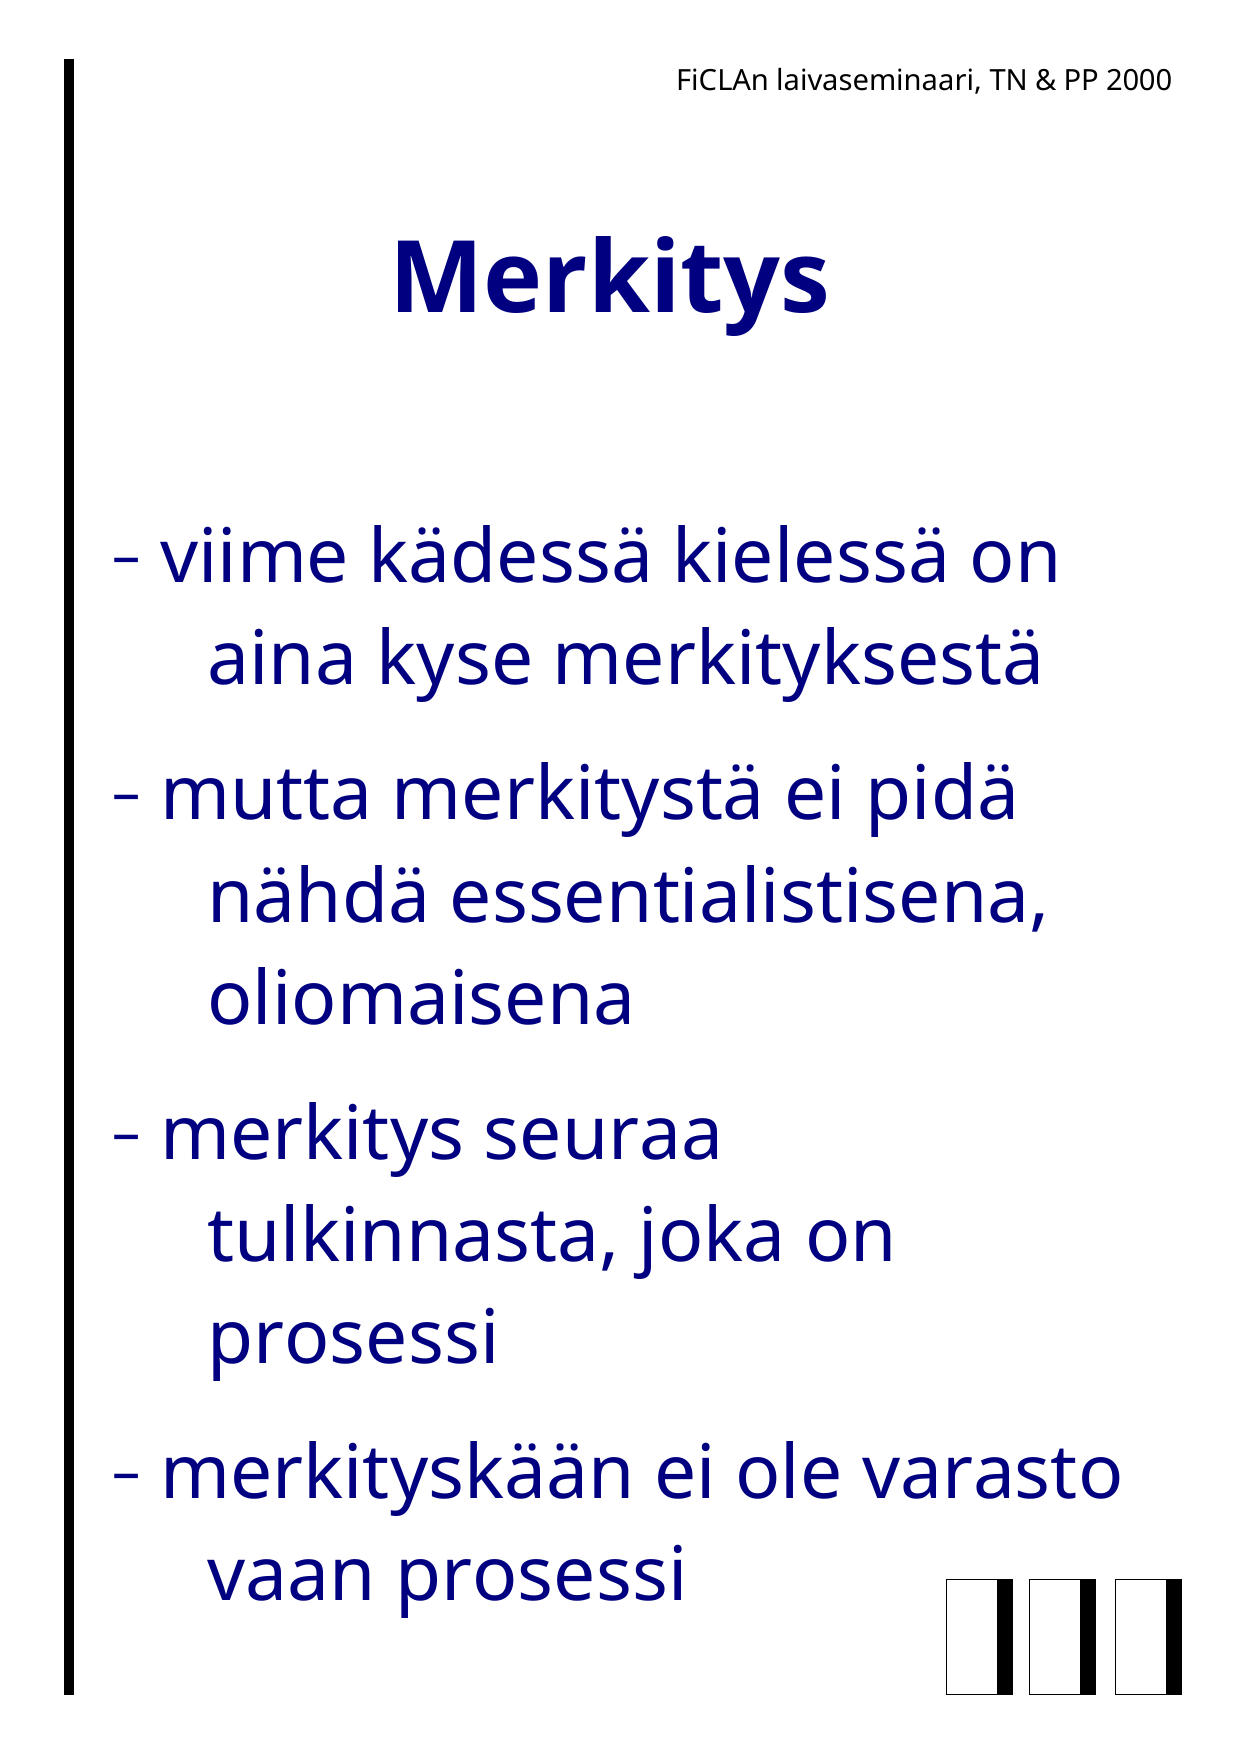

FiCLAn laivaseminaari, TN & PP 2000
# Merkitys
viime kädessä kielessä on aina kyse merkityksestä
mutta merkitystä ei pidä nähdä essentialistisena, oliomaisena
merkitys seuraa tulkinnasta, joka on prosessi
merkityskään ei ole varasto vaan prosessi